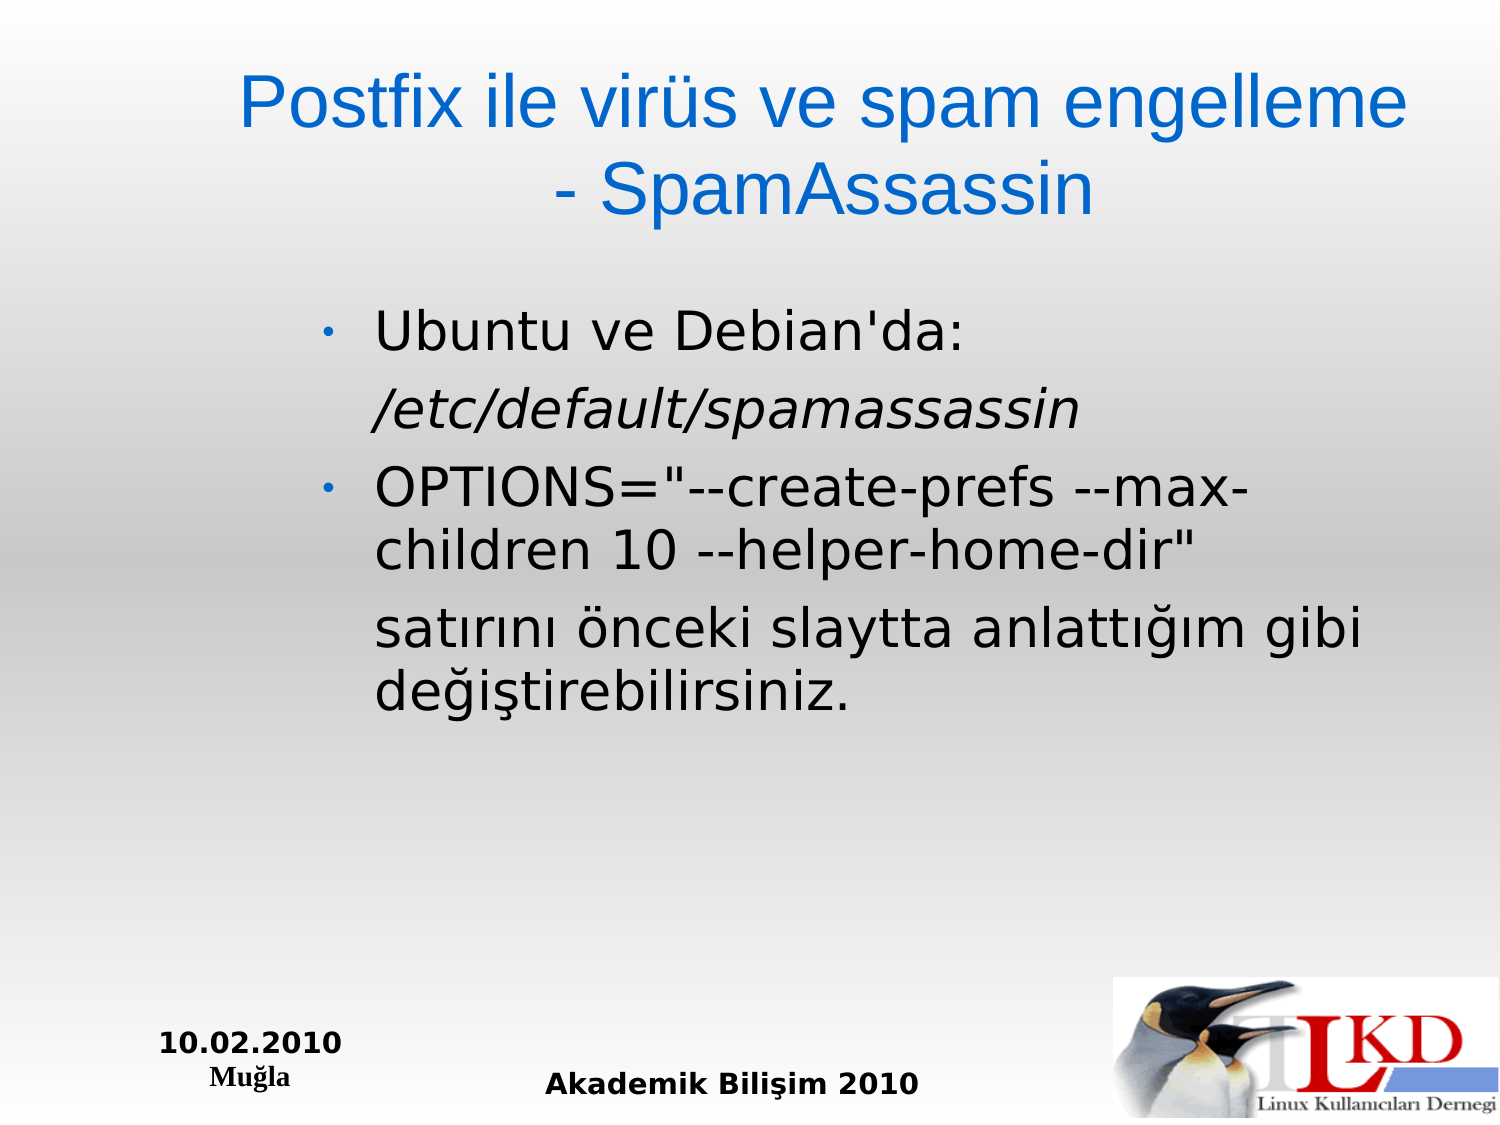

# Postfix ile virüs ve spam engelleme - SpamAssassin
Ubuntu ve Debian'da:
/etc/default/spamassassin
OPTIONS="--create-prefs --max-children 10 --helper-home-dir"
satırını önceki slaytta anlattığım gibi değiştirebilirsiniz.